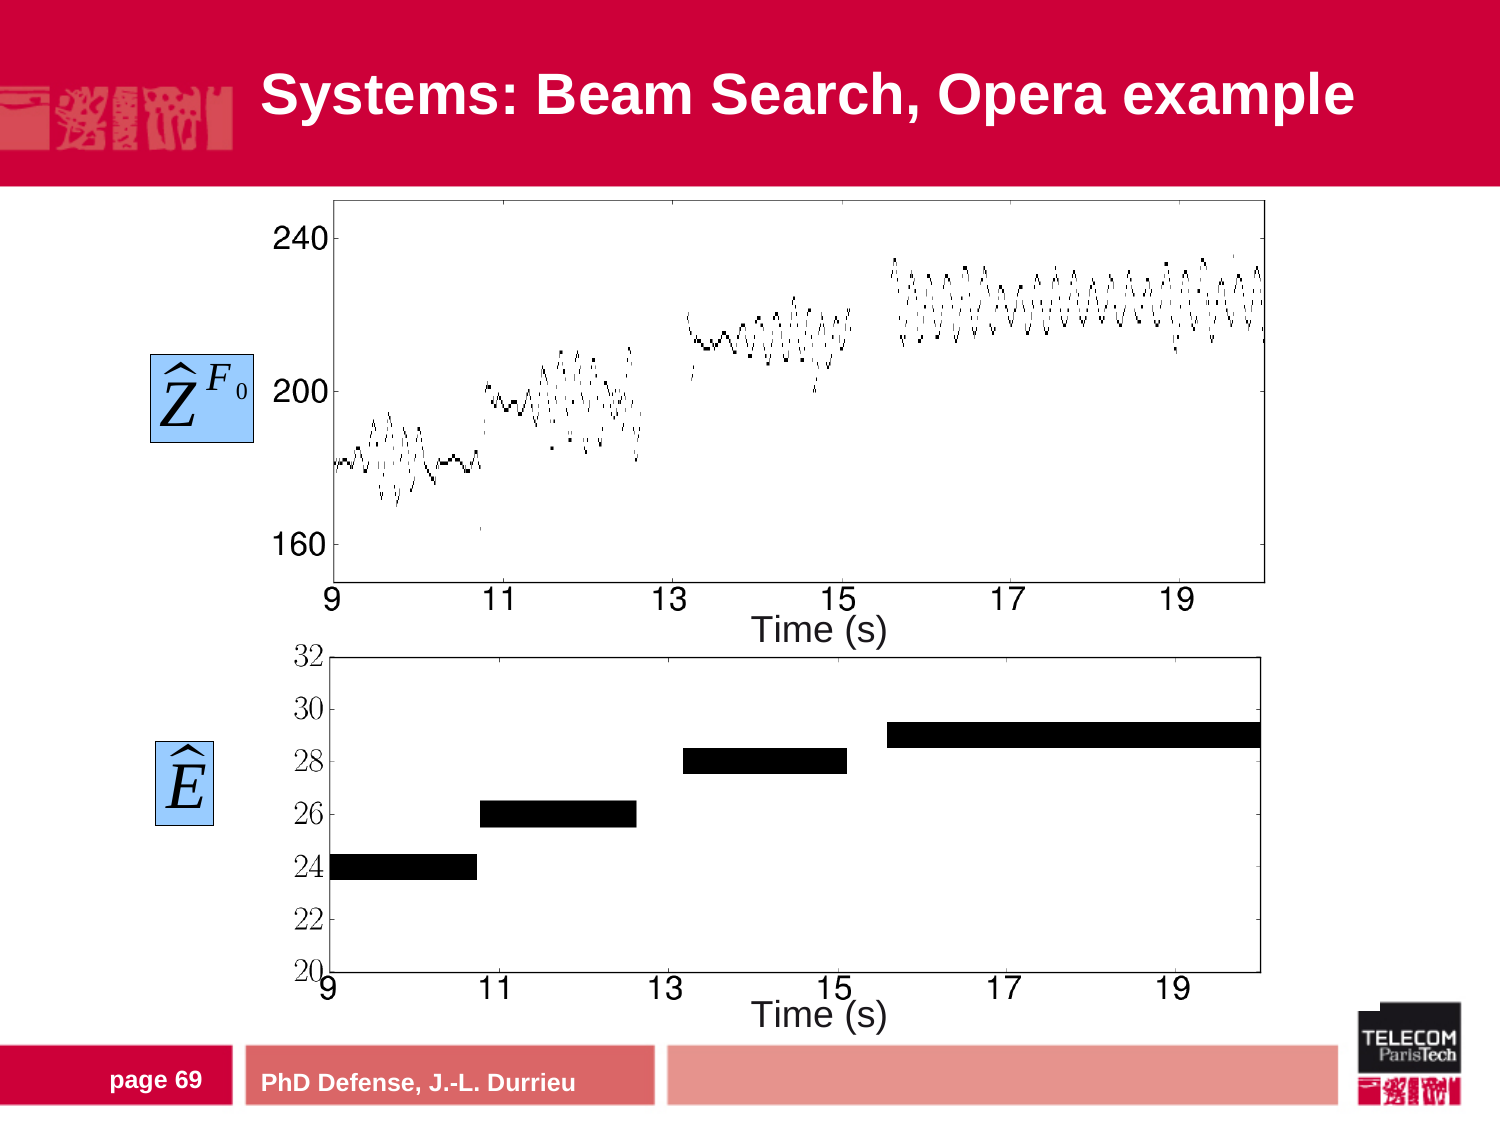

# Systems: Beam Search, Opera example
Time (s)
Time (s)
69